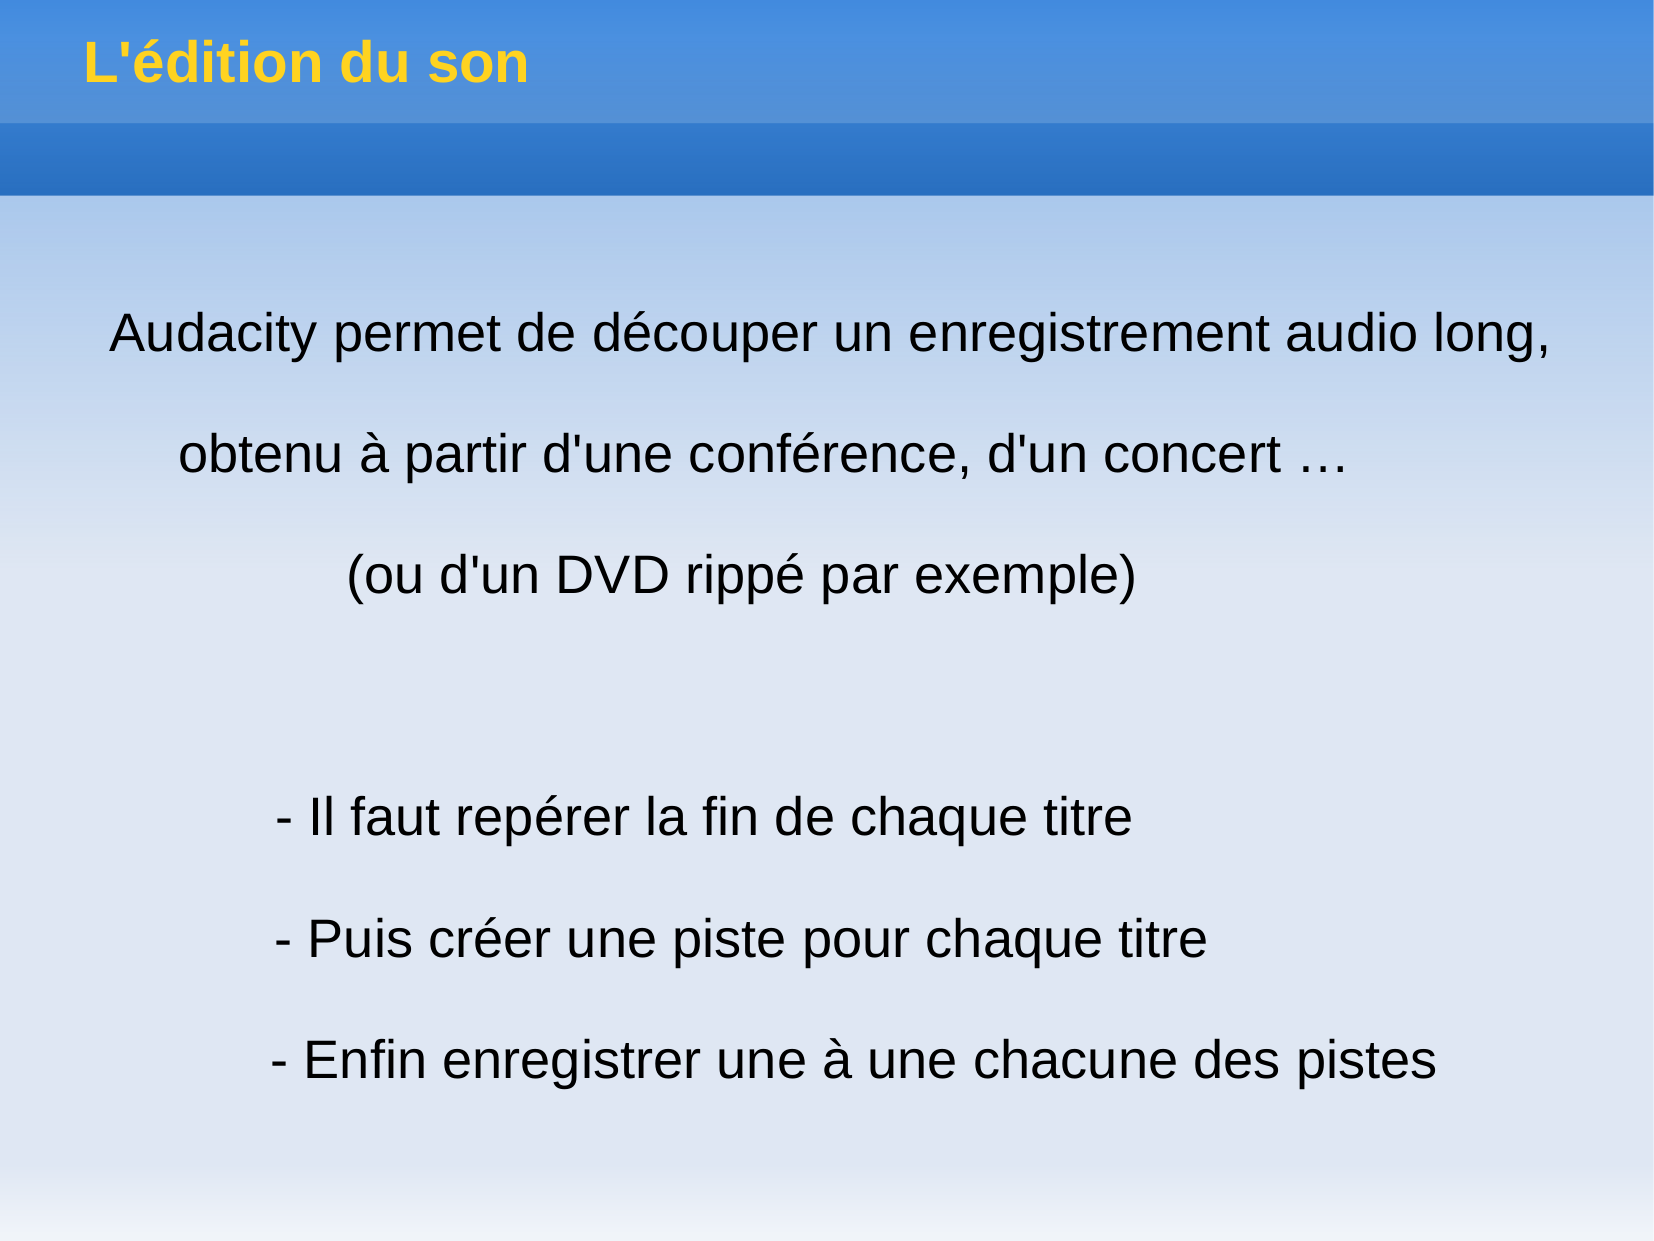

L'édition du son
#
		 Audacity permet de découper un enregistrement audio long,
 obtenu à partir d'une conférence, d'un concert …
(ou d'un DVD rippé par exemple)
- Il faut repérer la fin de chaque titre
- Puis créer une piste pour chaque titre
 - Enfin enregistrer une à une chacune des pistes